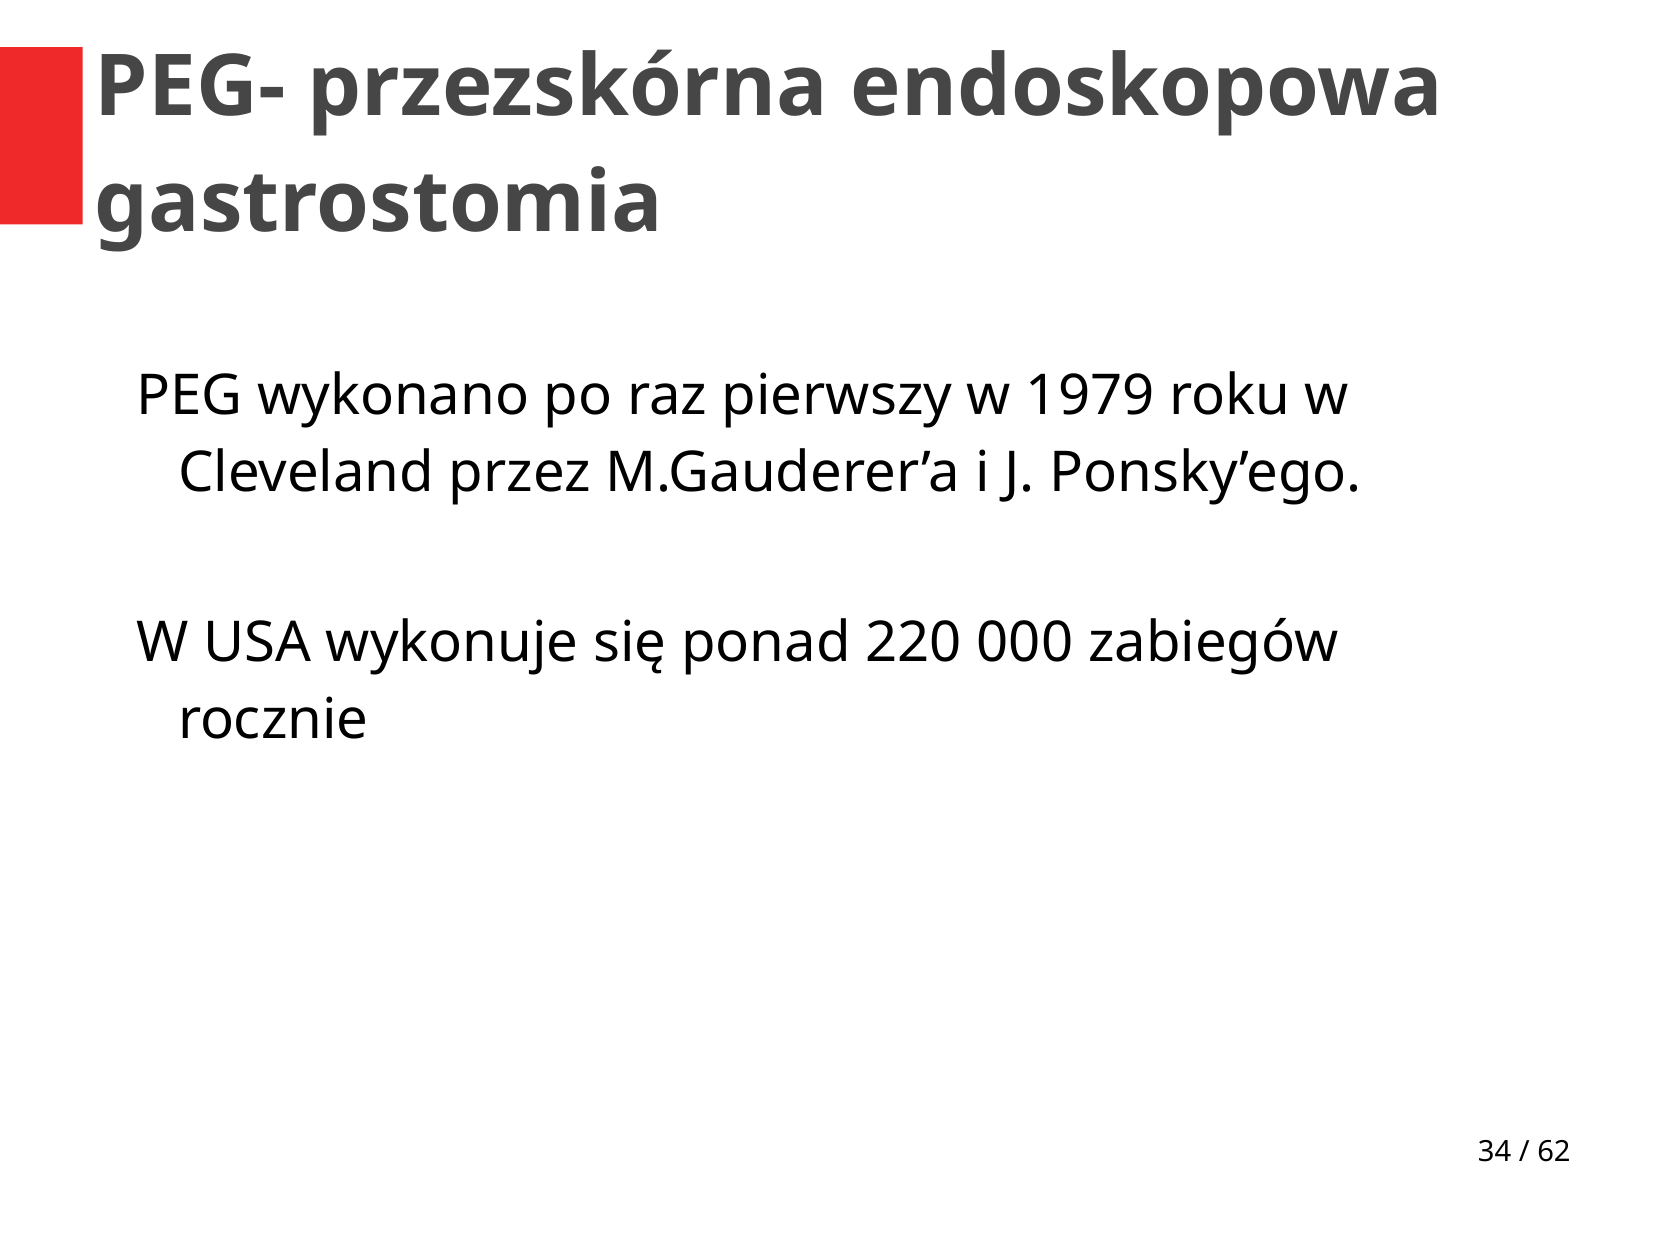

# PEG- przezskórna endoskopowa gastrostomia
PEG wykonano po raz pierwszy w 1979 roku w Cleveland przez M.Gauderer’a i J. Ponsky’ego.
W USA wykonuje się ponad 220 000 zabiegów rocznie
34